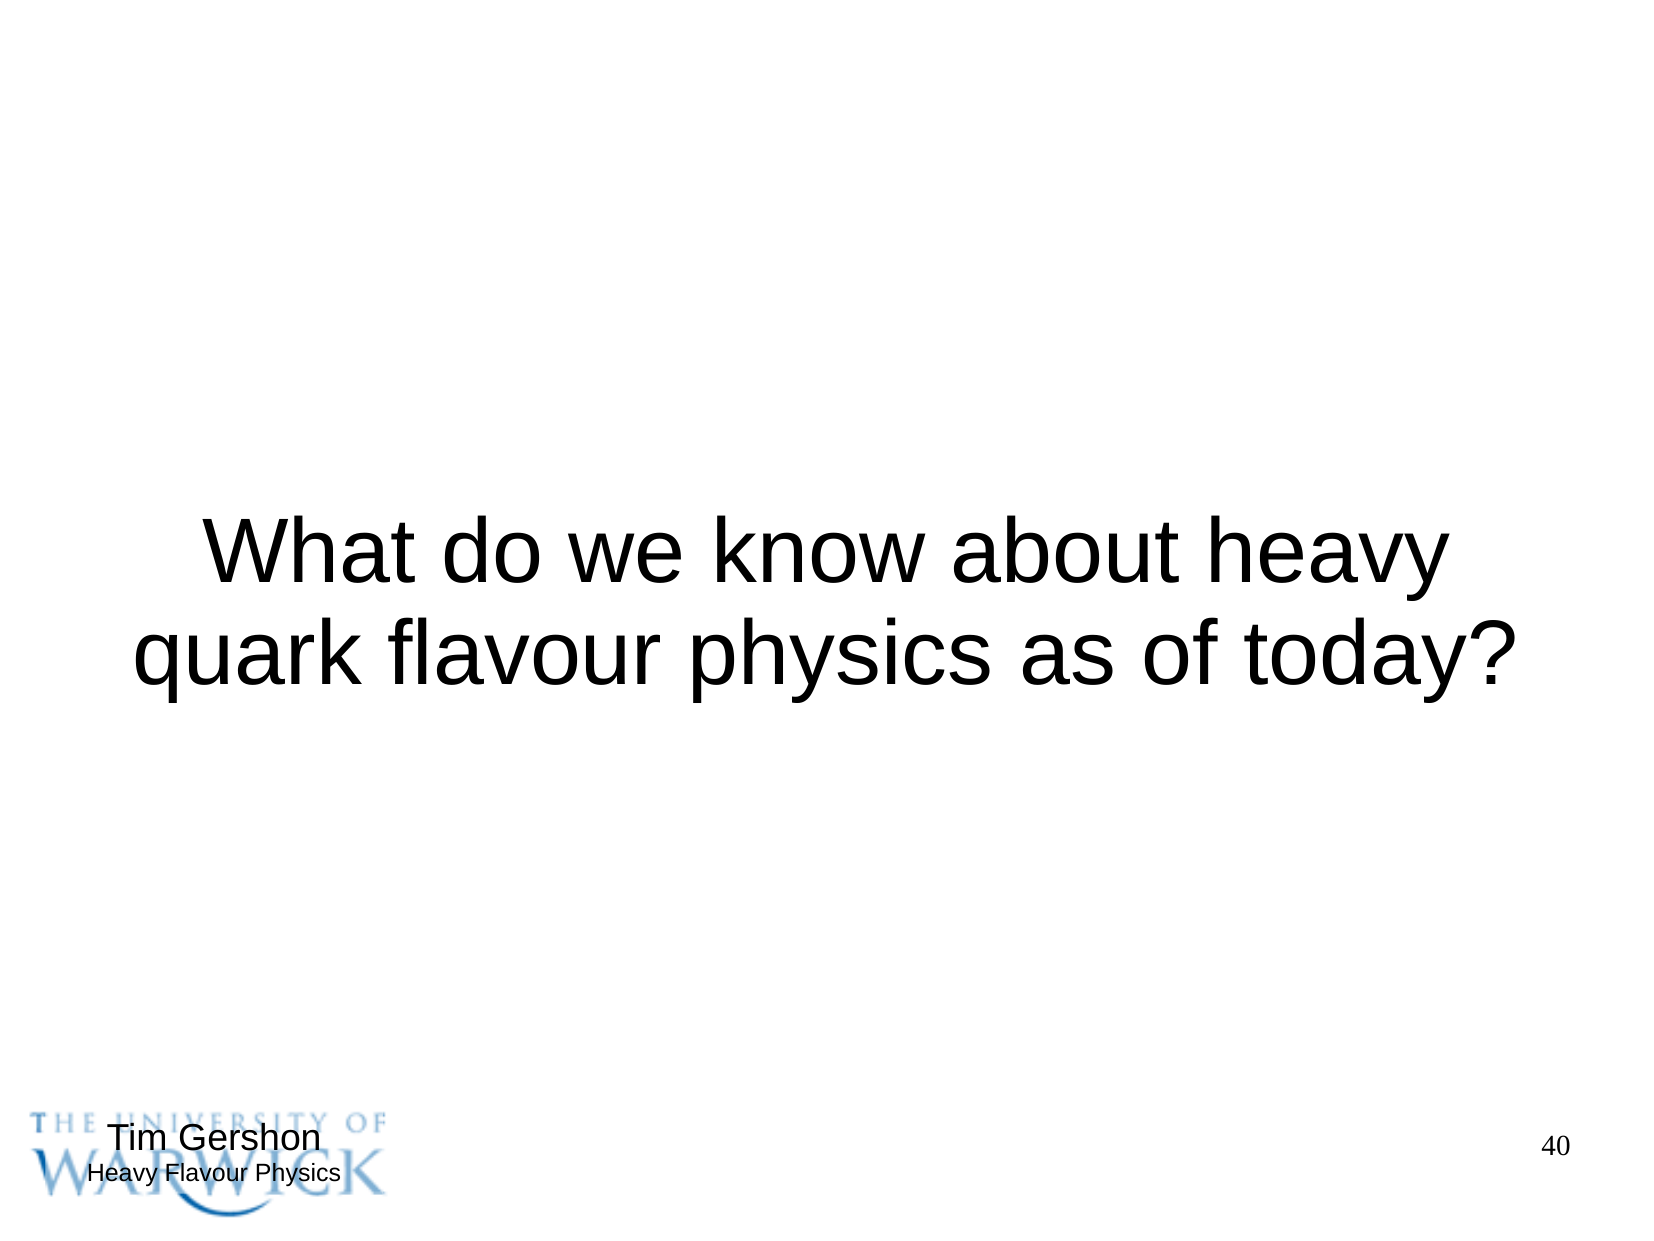

# What do we know about heavy quark flavour physics as of today?
Tim Gershon
Heavy Flavour Physics
40